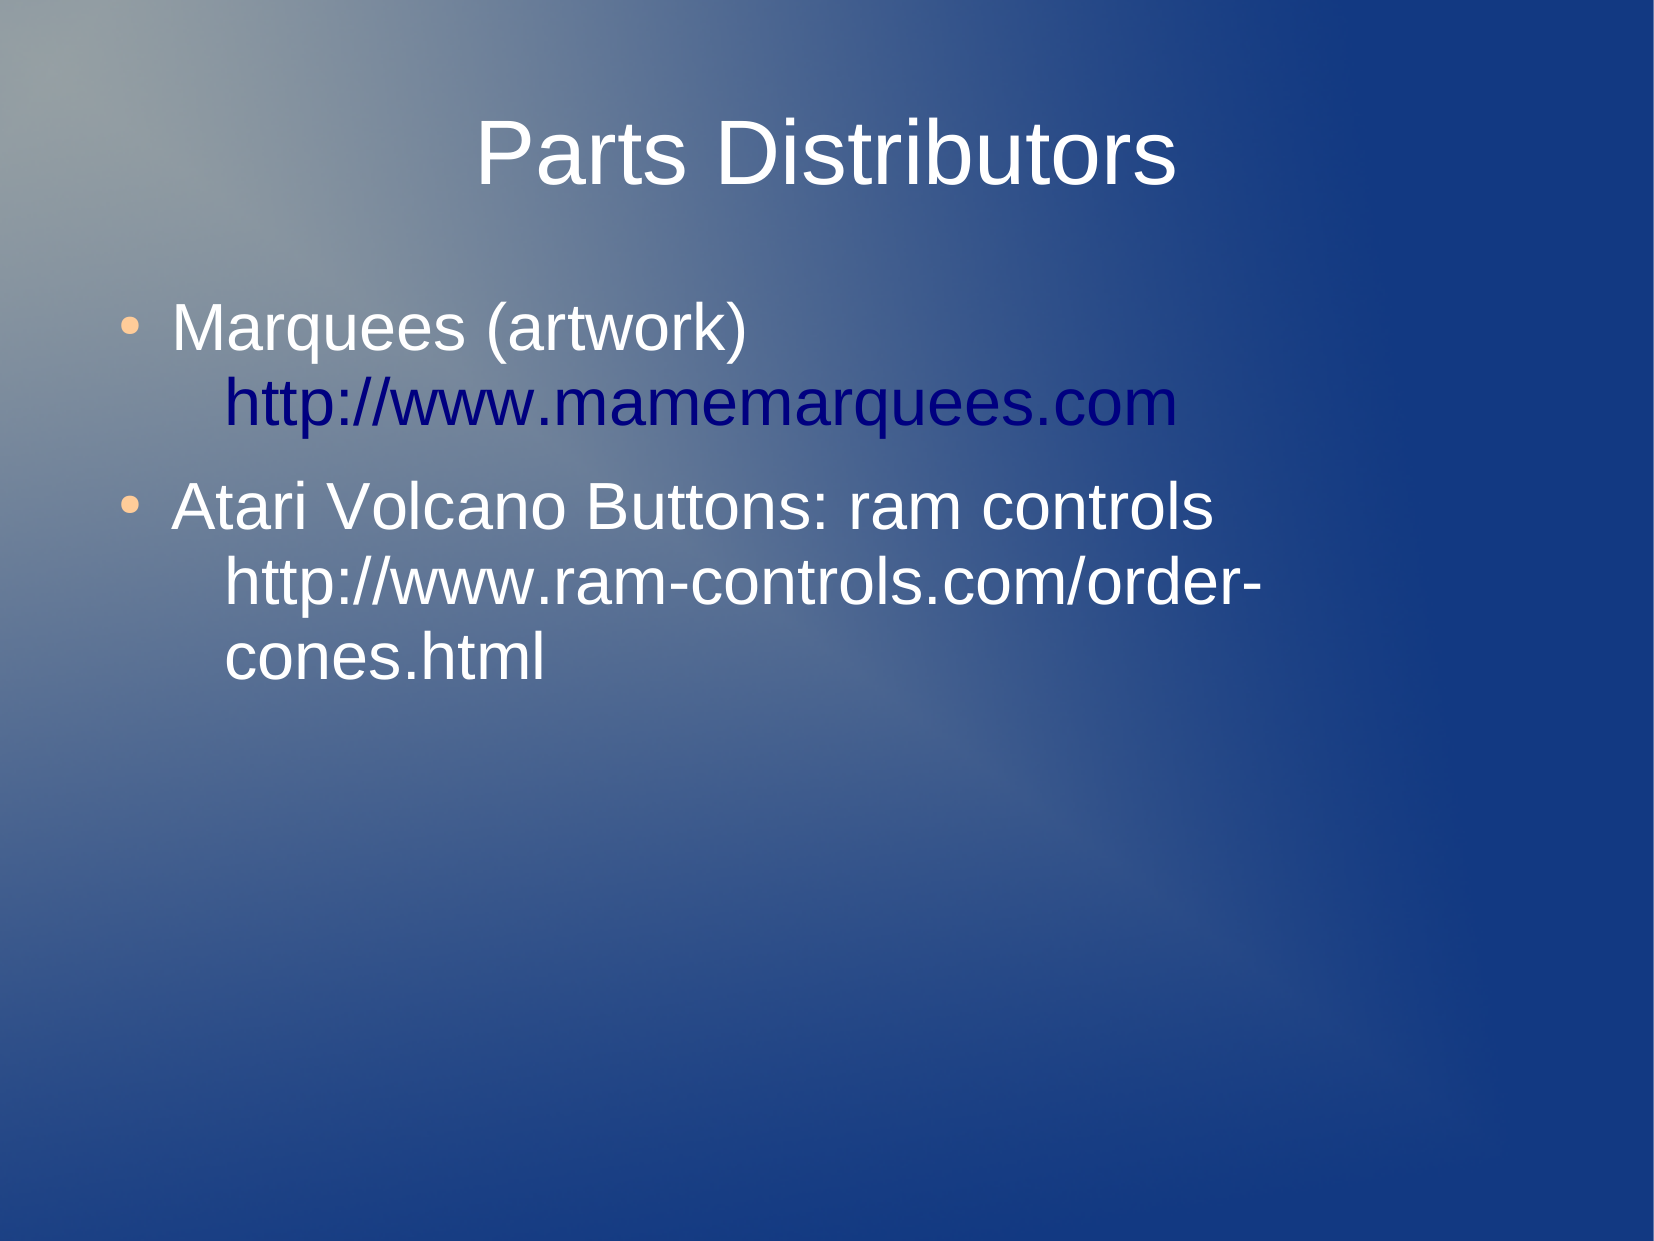

# Parts Distributors
Marquees (artwork) http://www.mamemarquees.com
Atari Volcano Buttons: ram controls http://www.ram-controls.com/order-cones.html